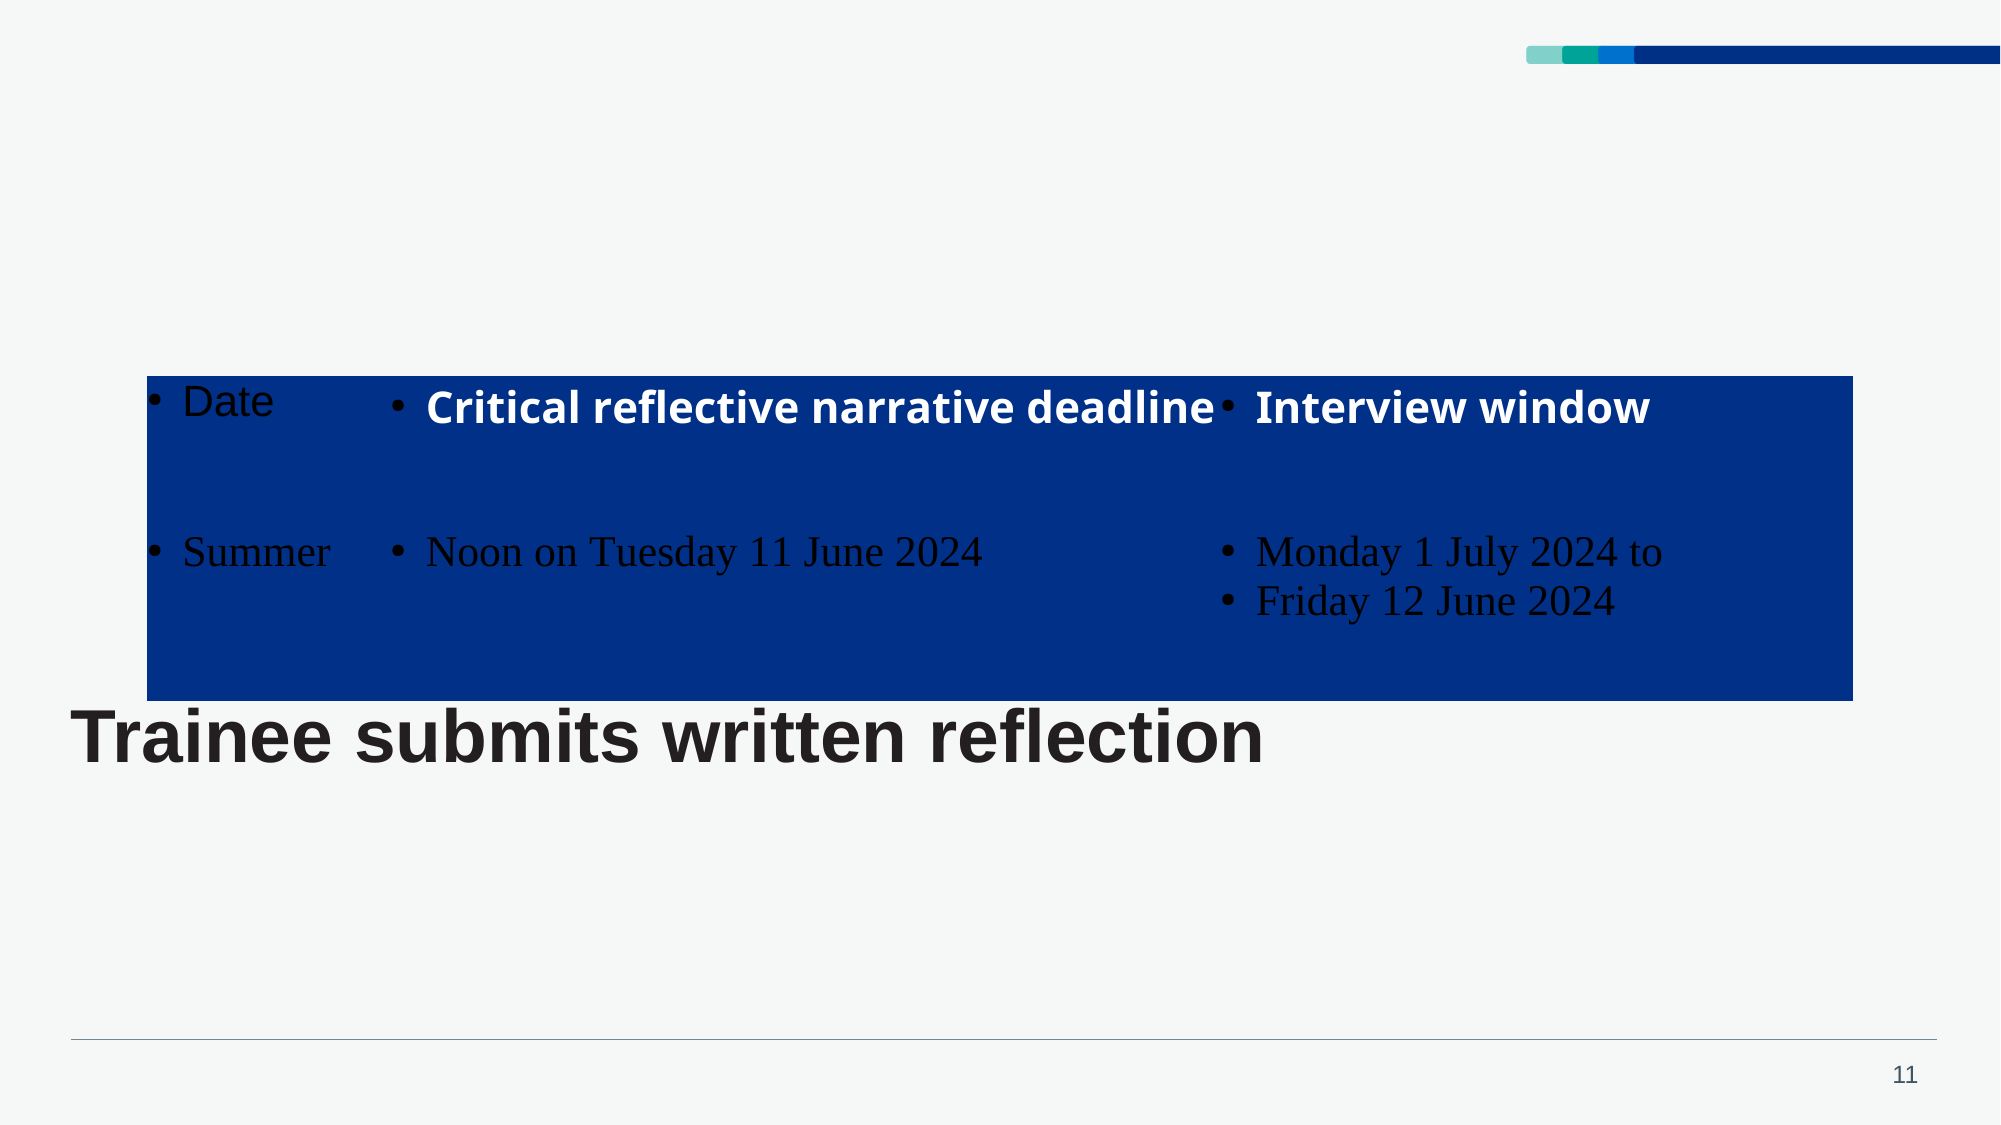

| Date | Critical reflective narrative deadline | Interview window |
| --- | --- | --- |
| Summer | Noon on Tuesday 11 June 2024 | Monday 1 July 2024 to Friday 12 June 2024 |
# Trainee submits written reflection